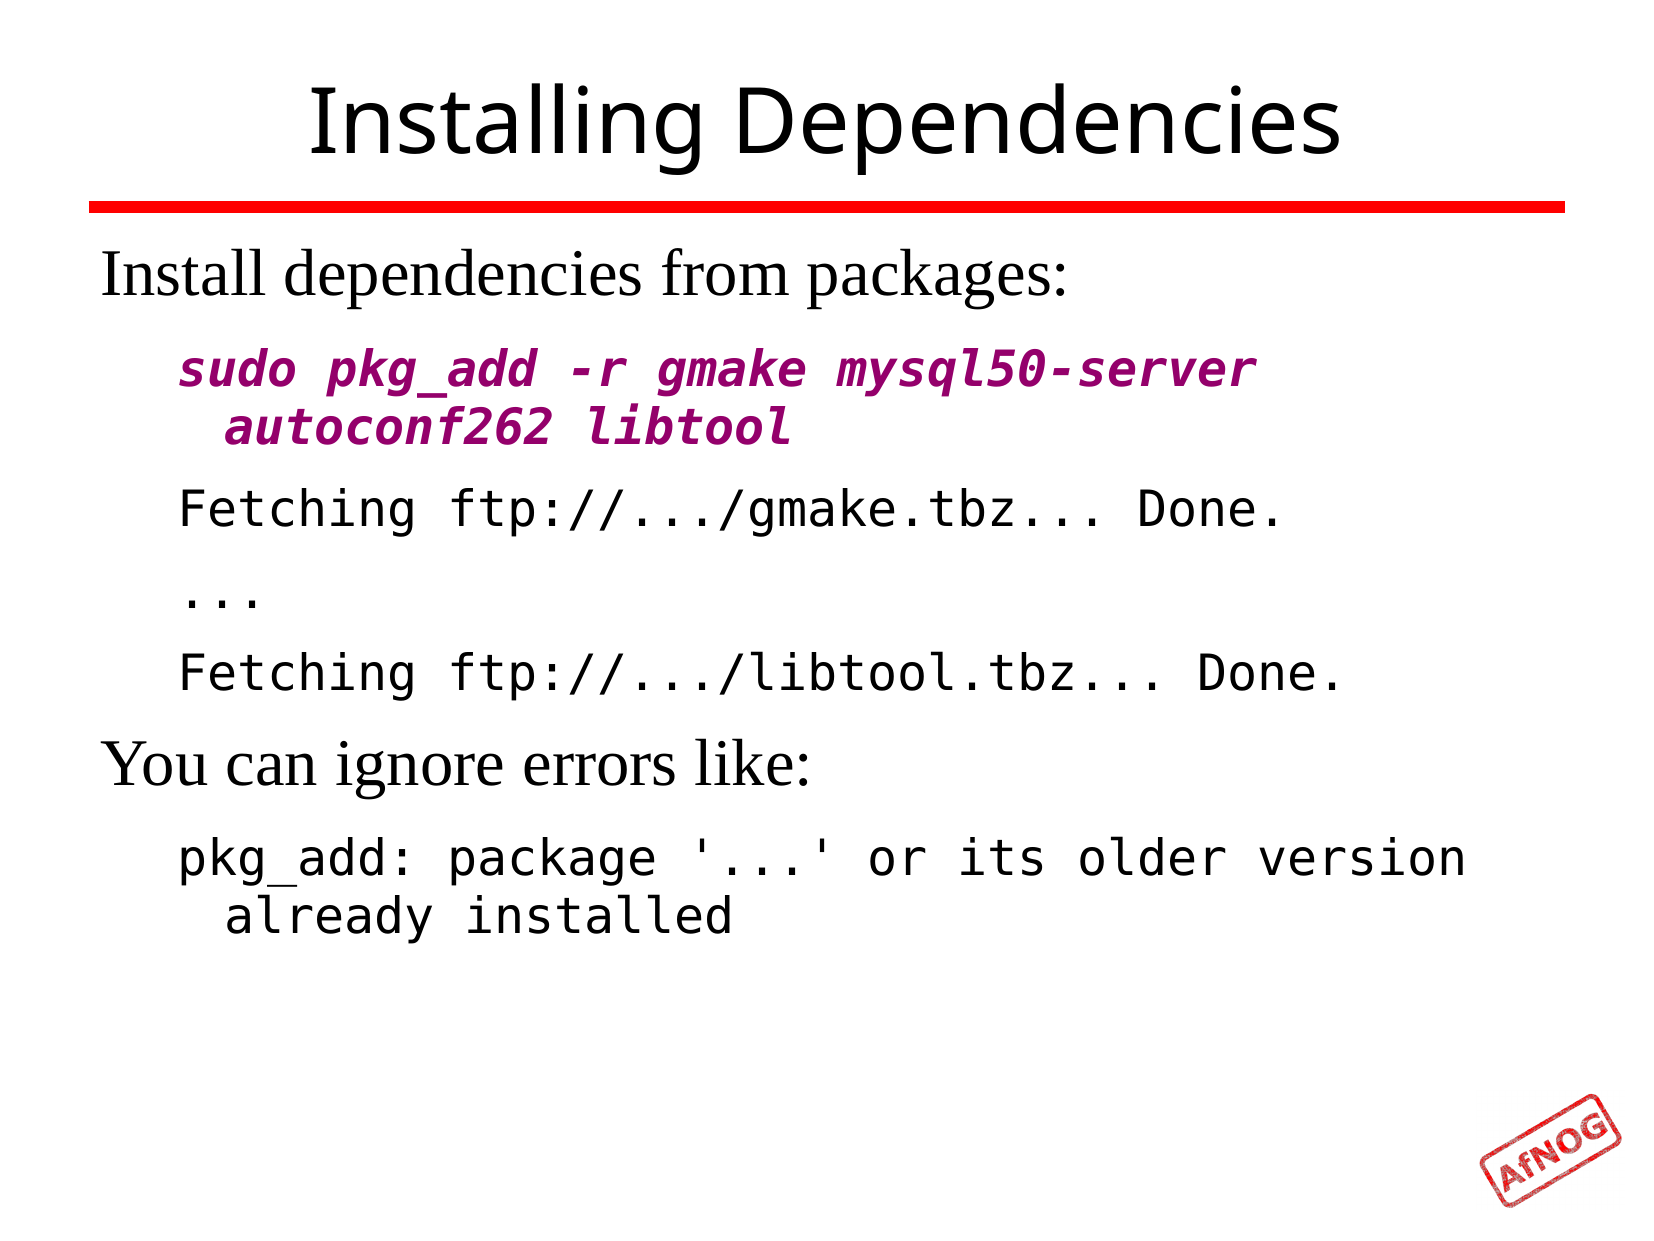

# Installing Dependencies
Install dependencies from packages:
sudo pkg_add -r gmake mysql50-server autoconf262 libtool
Fetching ftp://.../gmake.tbz... Done.
...
Fetching ftp://.../libtool.tbz... Done.
You can ignore errors like:
pkg_add: package '...' or its older version already installed